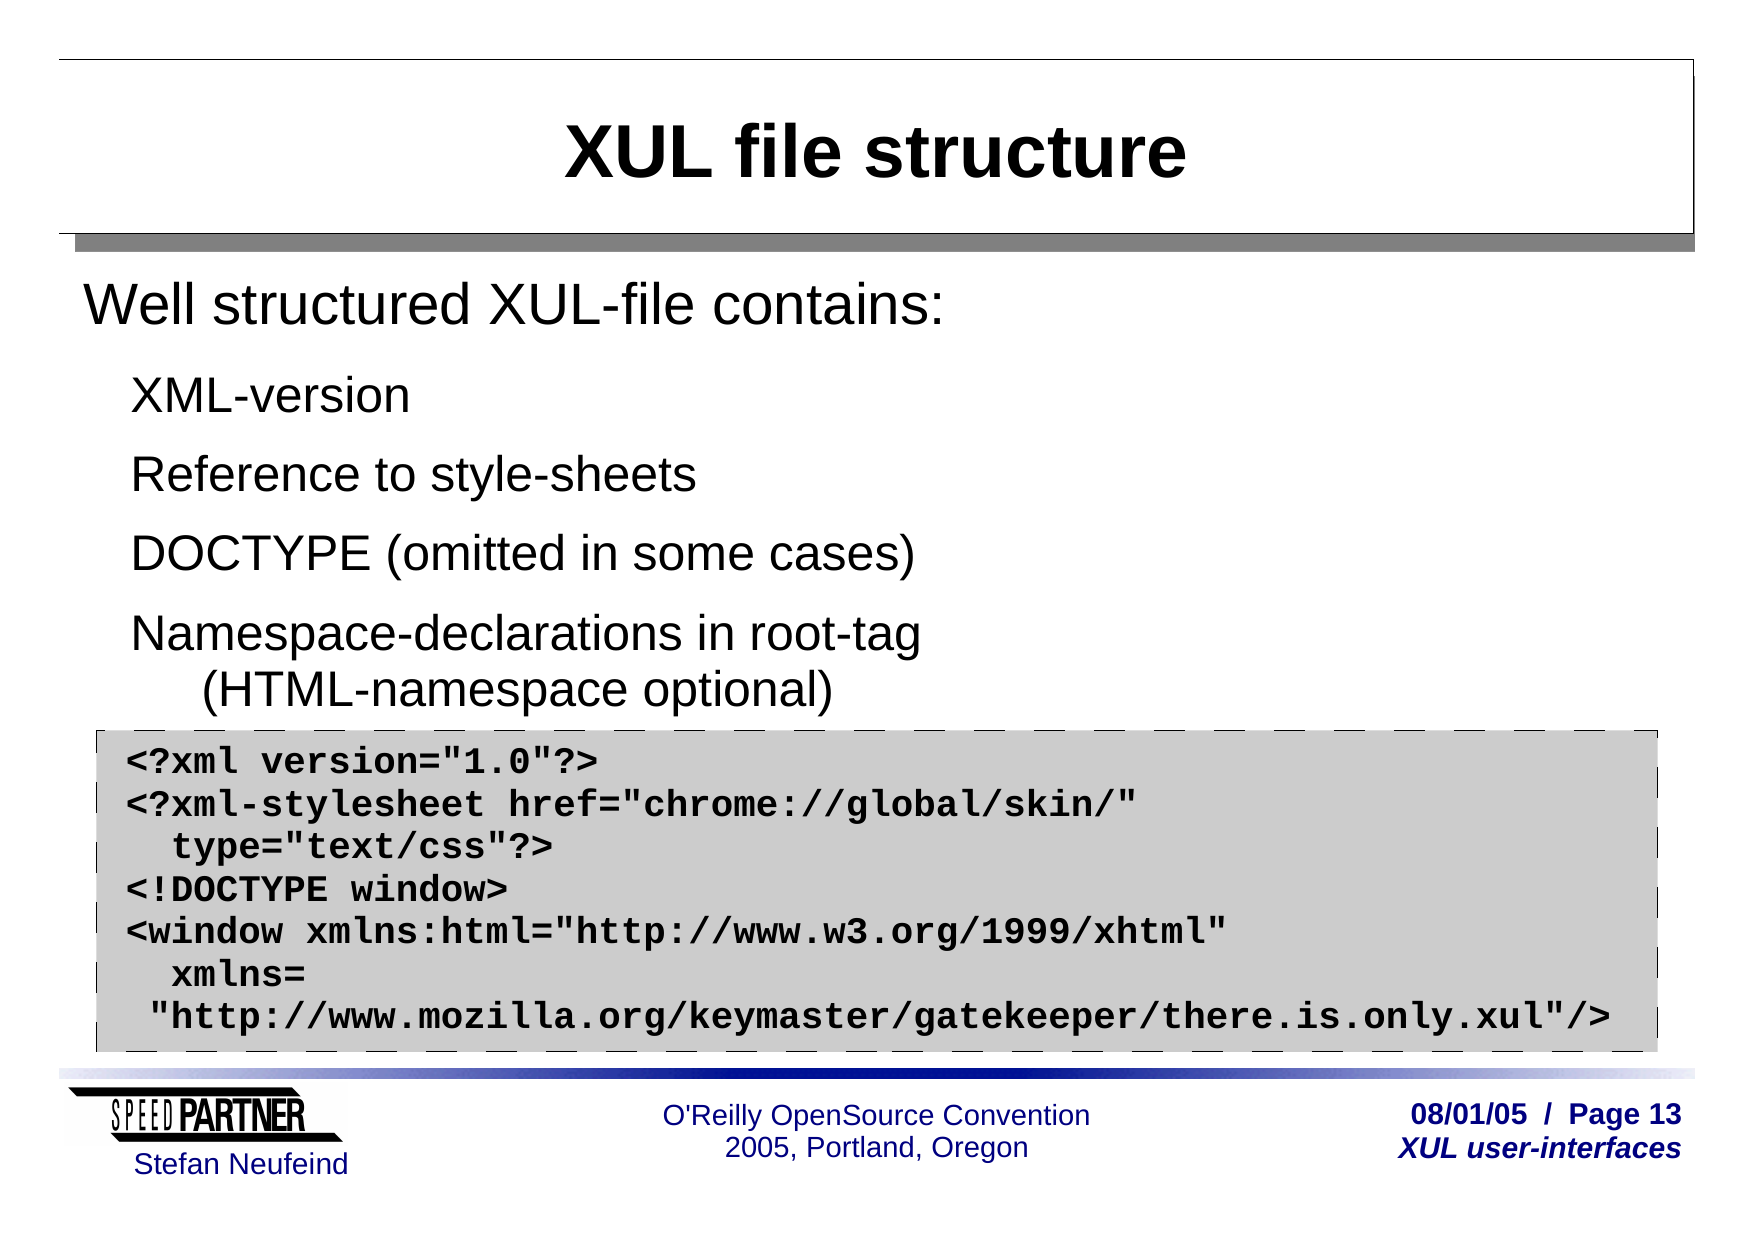

# XUL file structure
Well structured XUL-file contains:
XML-version
Reference to style-sheets
DOCTYPE (omitted in some cases)
Namespace-declarations in root-tag
(HTML-namespace optional)
<?xml version="1.0"?>
<?xml-stylesheet href="chrome://global/skin/"
 type="text/css"?>
<!DOCTYPE window>
<window xmlns:html="http://www.w3.org/1999/xhtml"
 xmlns=
 "http://www.mozilla.org/keymaster/gatekeeper/there.is.only.xul"/>